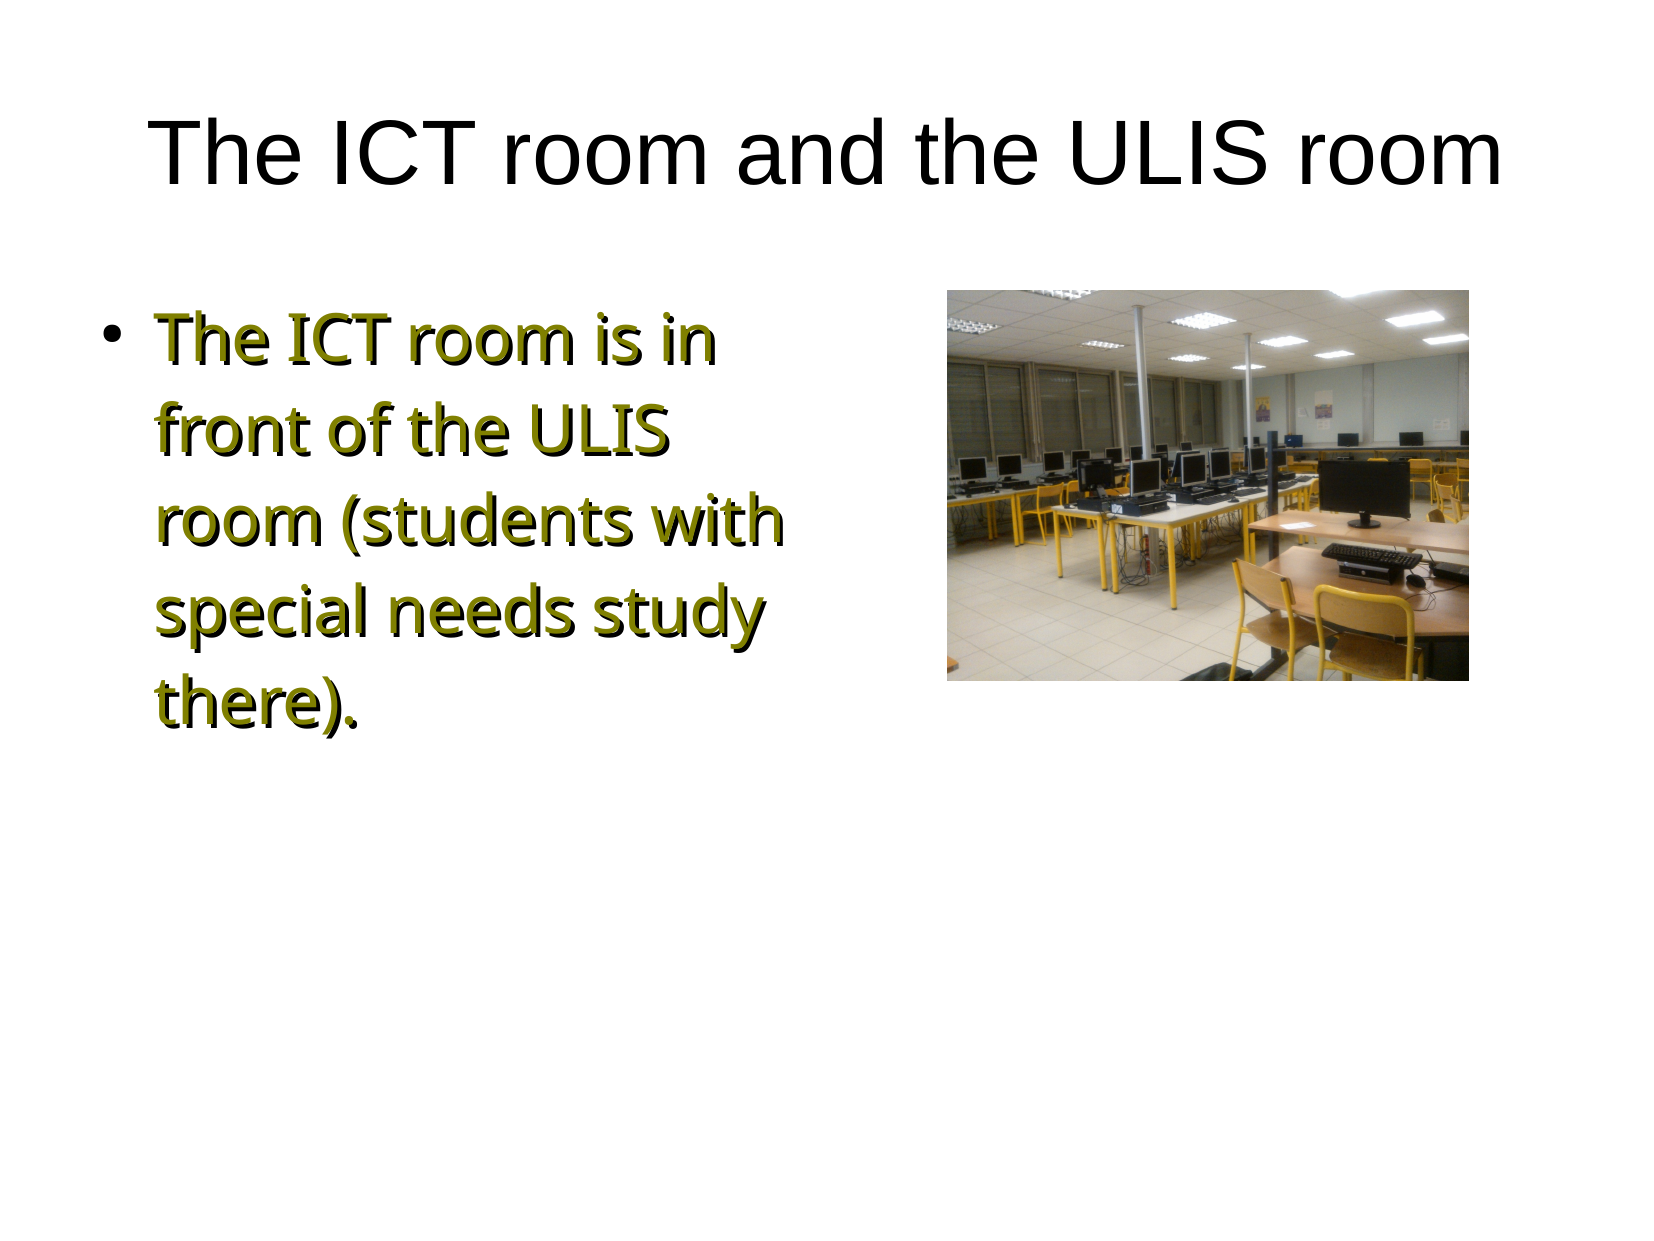

# The ICT room and the ULIS room
The ICT room is in front of the ULIS room (students with special needs study there).